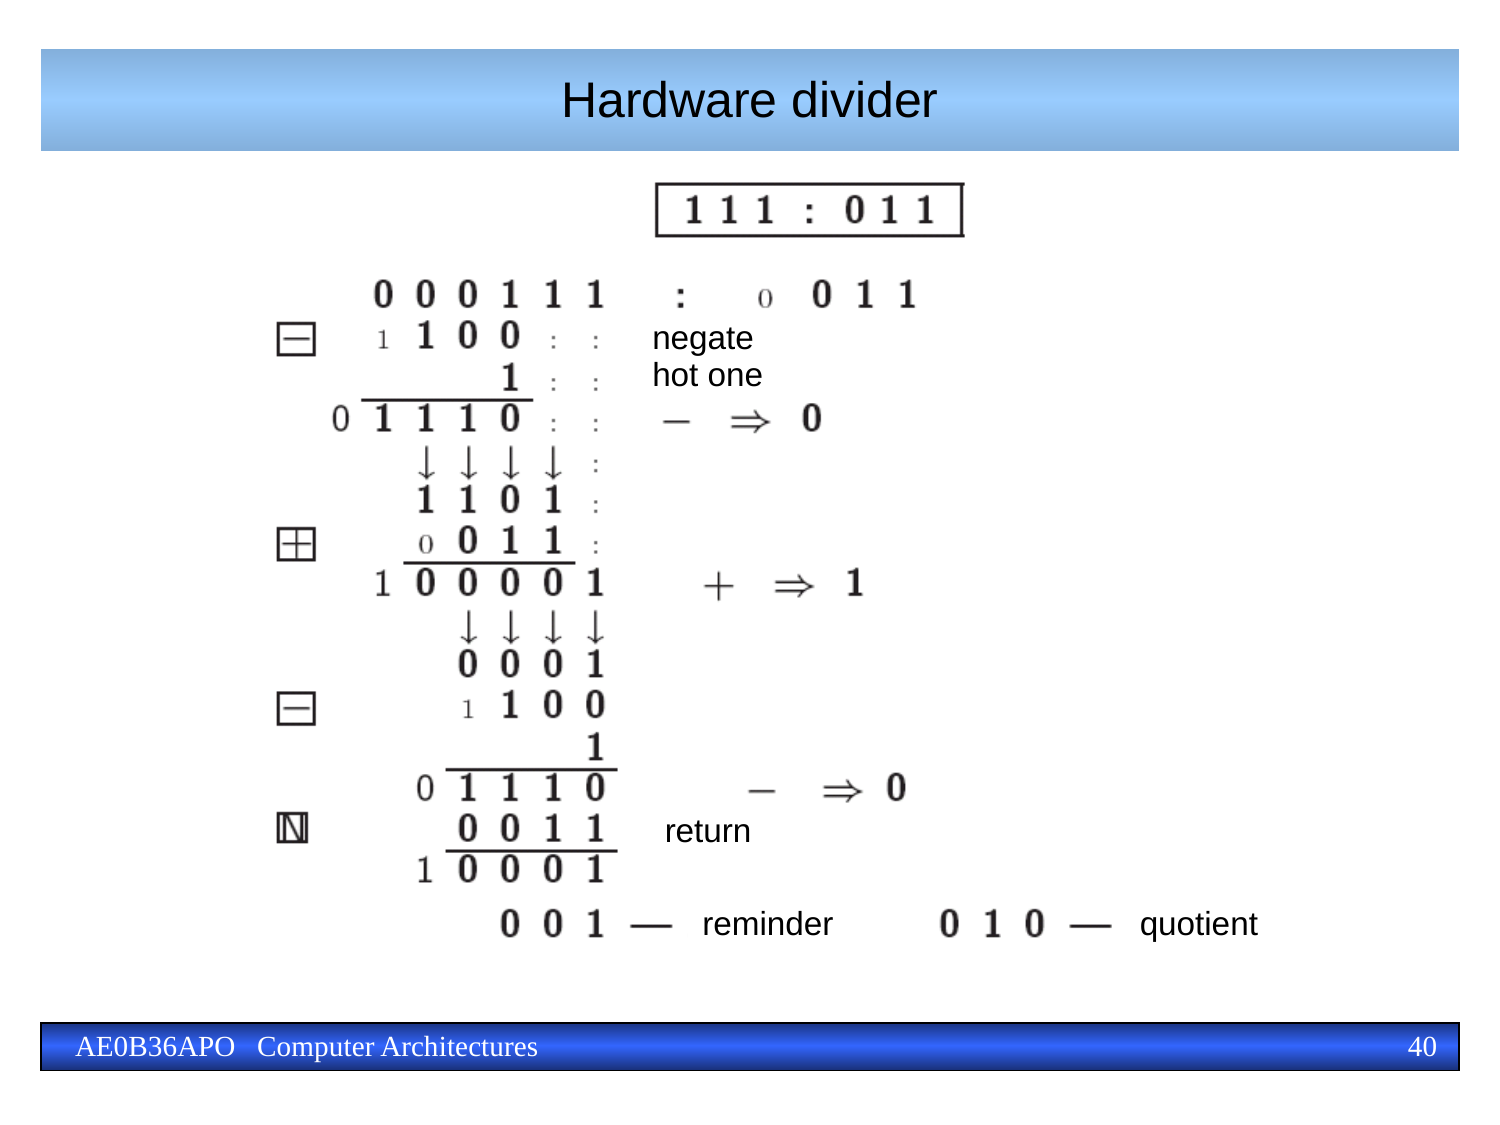

# Hardware divider
negate
hot one
return
reminder
quotient
AE0B36APO Computer Architectures
40